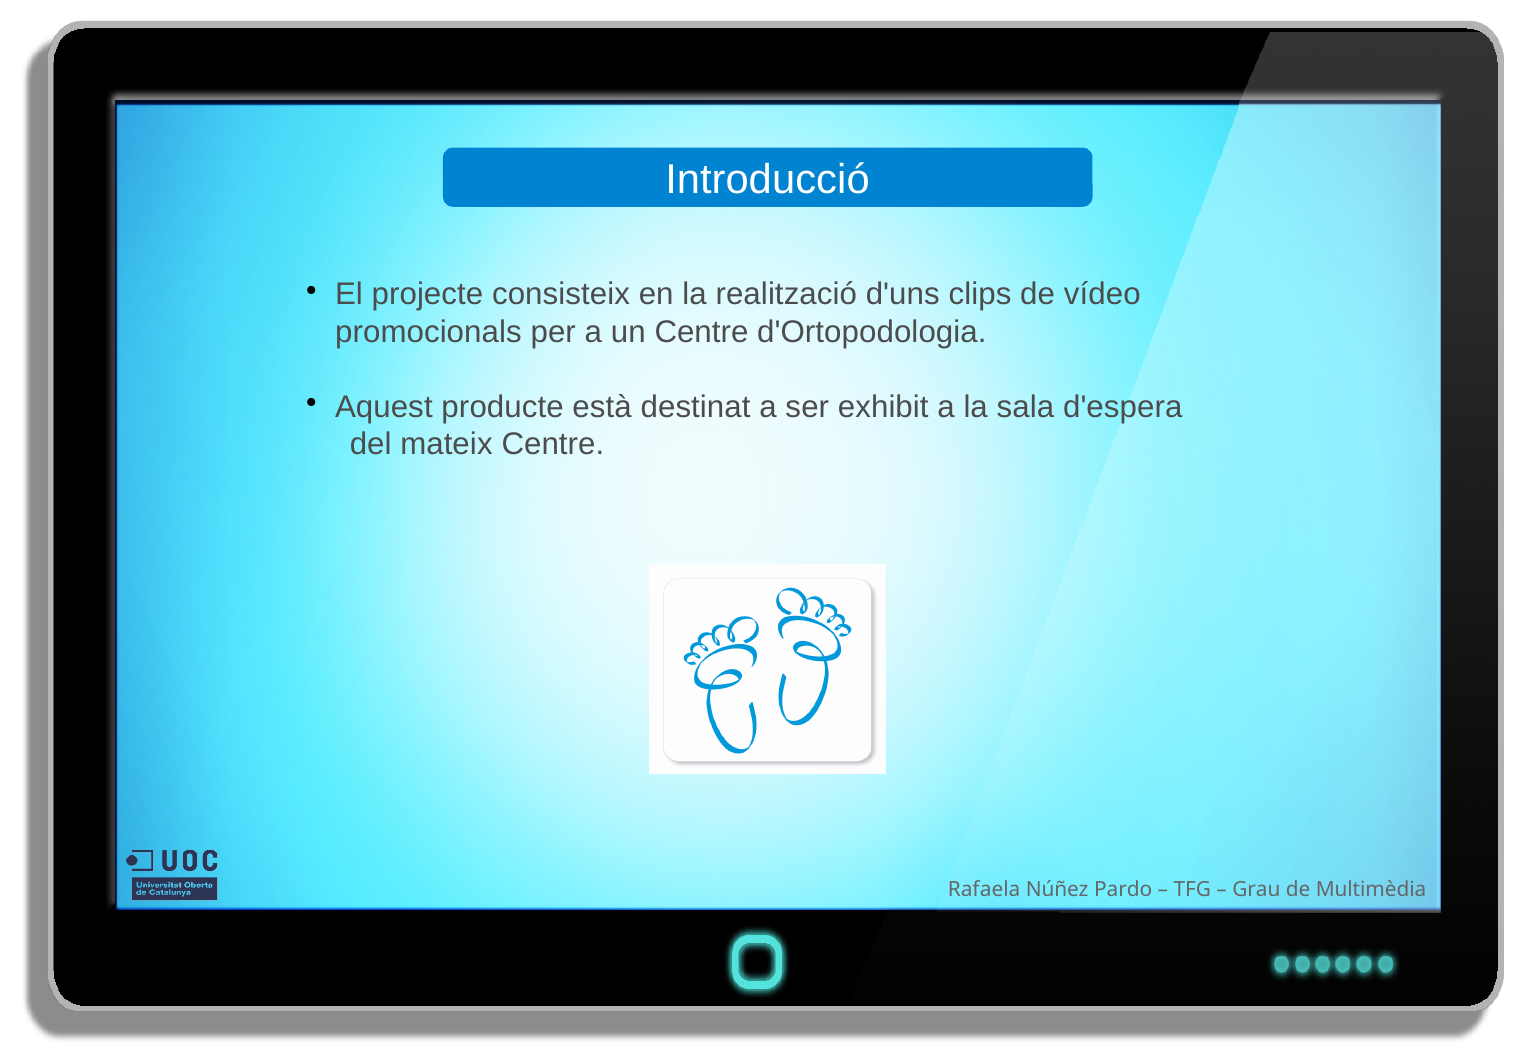

Introducció
El projecte consisteix en la realització d'uns clips de vídeo promocionals per a un Centre d'Ortopodologia.
Aquest producte està destinat a ser exhibit a la sala d'espera
 del mateix Centre.
Rafaela Núñez Pardo – TFG – Grau de Multimèdia